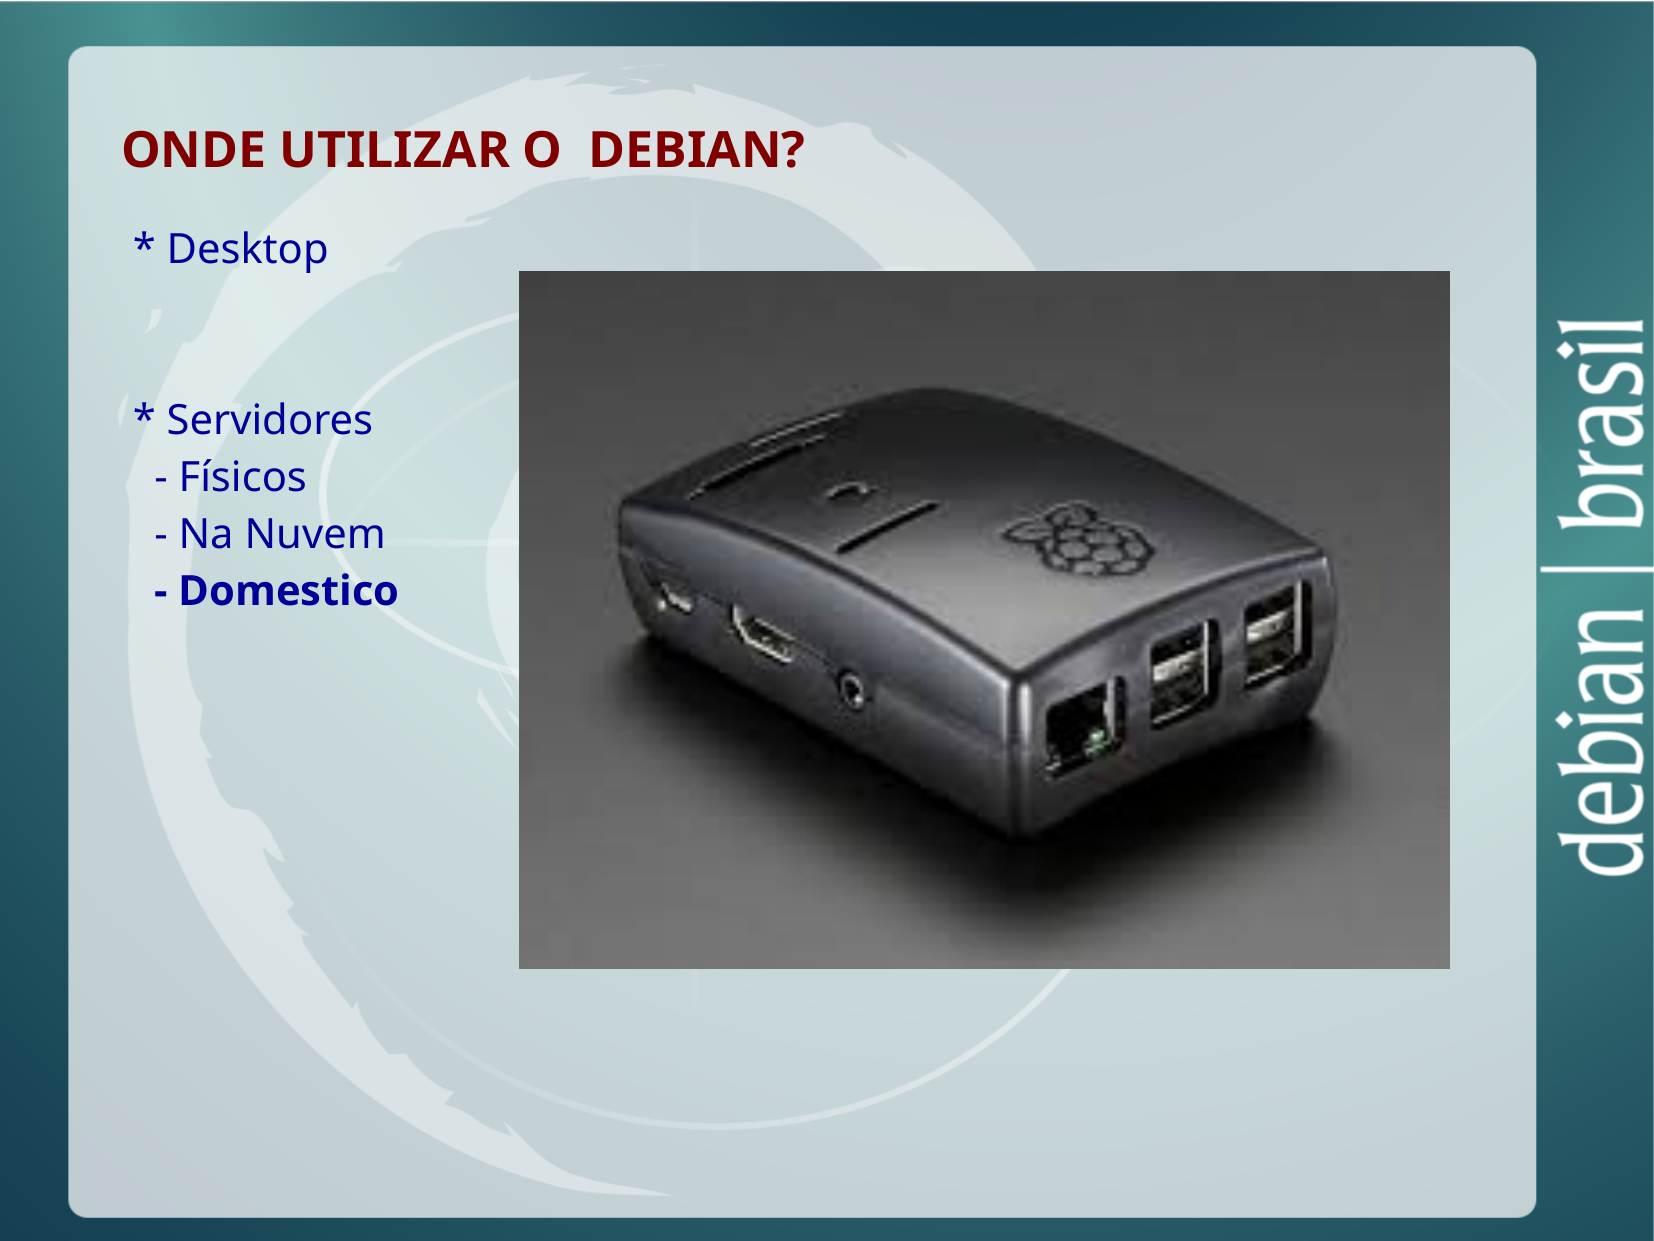

ONDE UTILIZAR O DEBIAN?
* Desktop
* Servidores
 - Físicos
 - Na Nuvem
 - Domestico